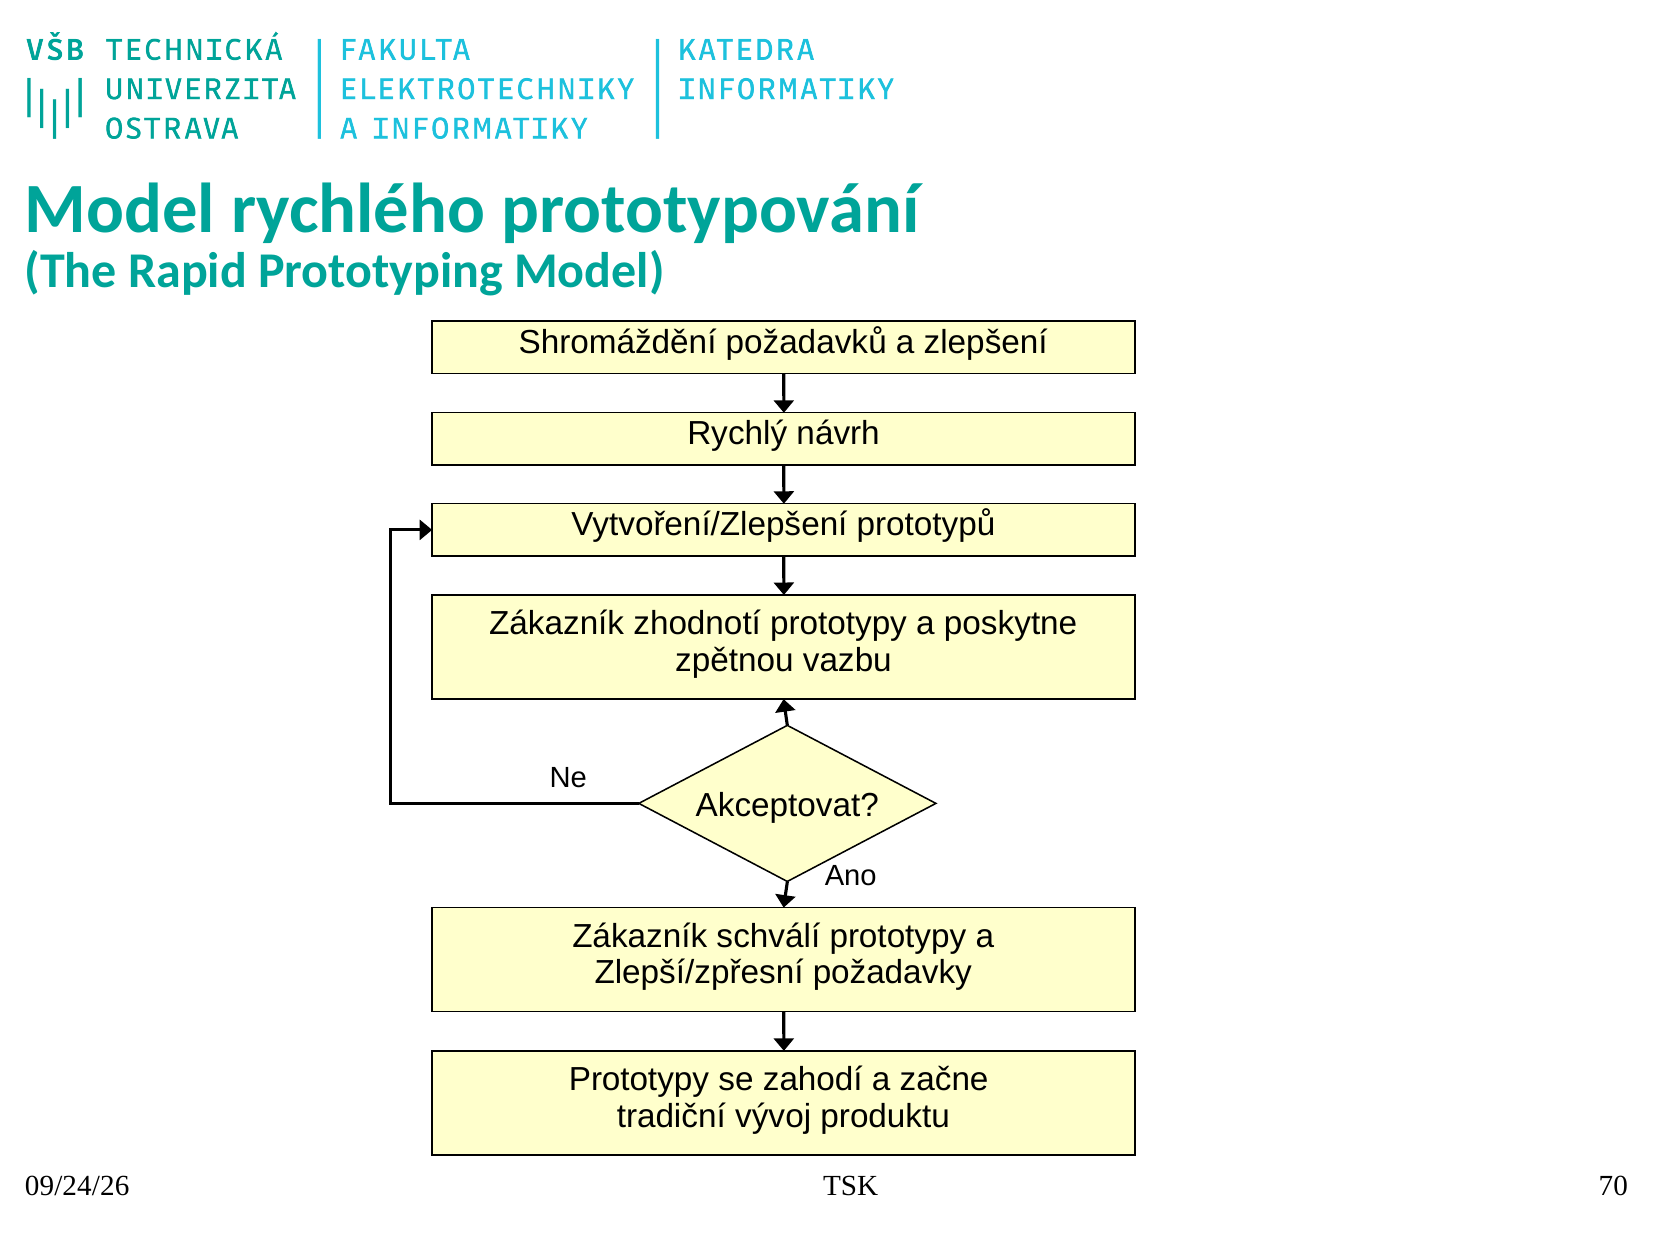

# Model rychlého prototypování (The Rapid Prototyping Model)
Shromáždění požadavků a zlepšení
Rychlý návrh
Vytvoření/Zlepšení prototypů
Zákazník zhodnotí prototypy a poskytne
zpětnou vazbu
Akceptovat?
Ne
Ano
Zákazník schválí prototypy a
Zlepší/zpřesní požadavky
Prototypy se zahodí a začne
tradiční vývoj produktu
TSK
70